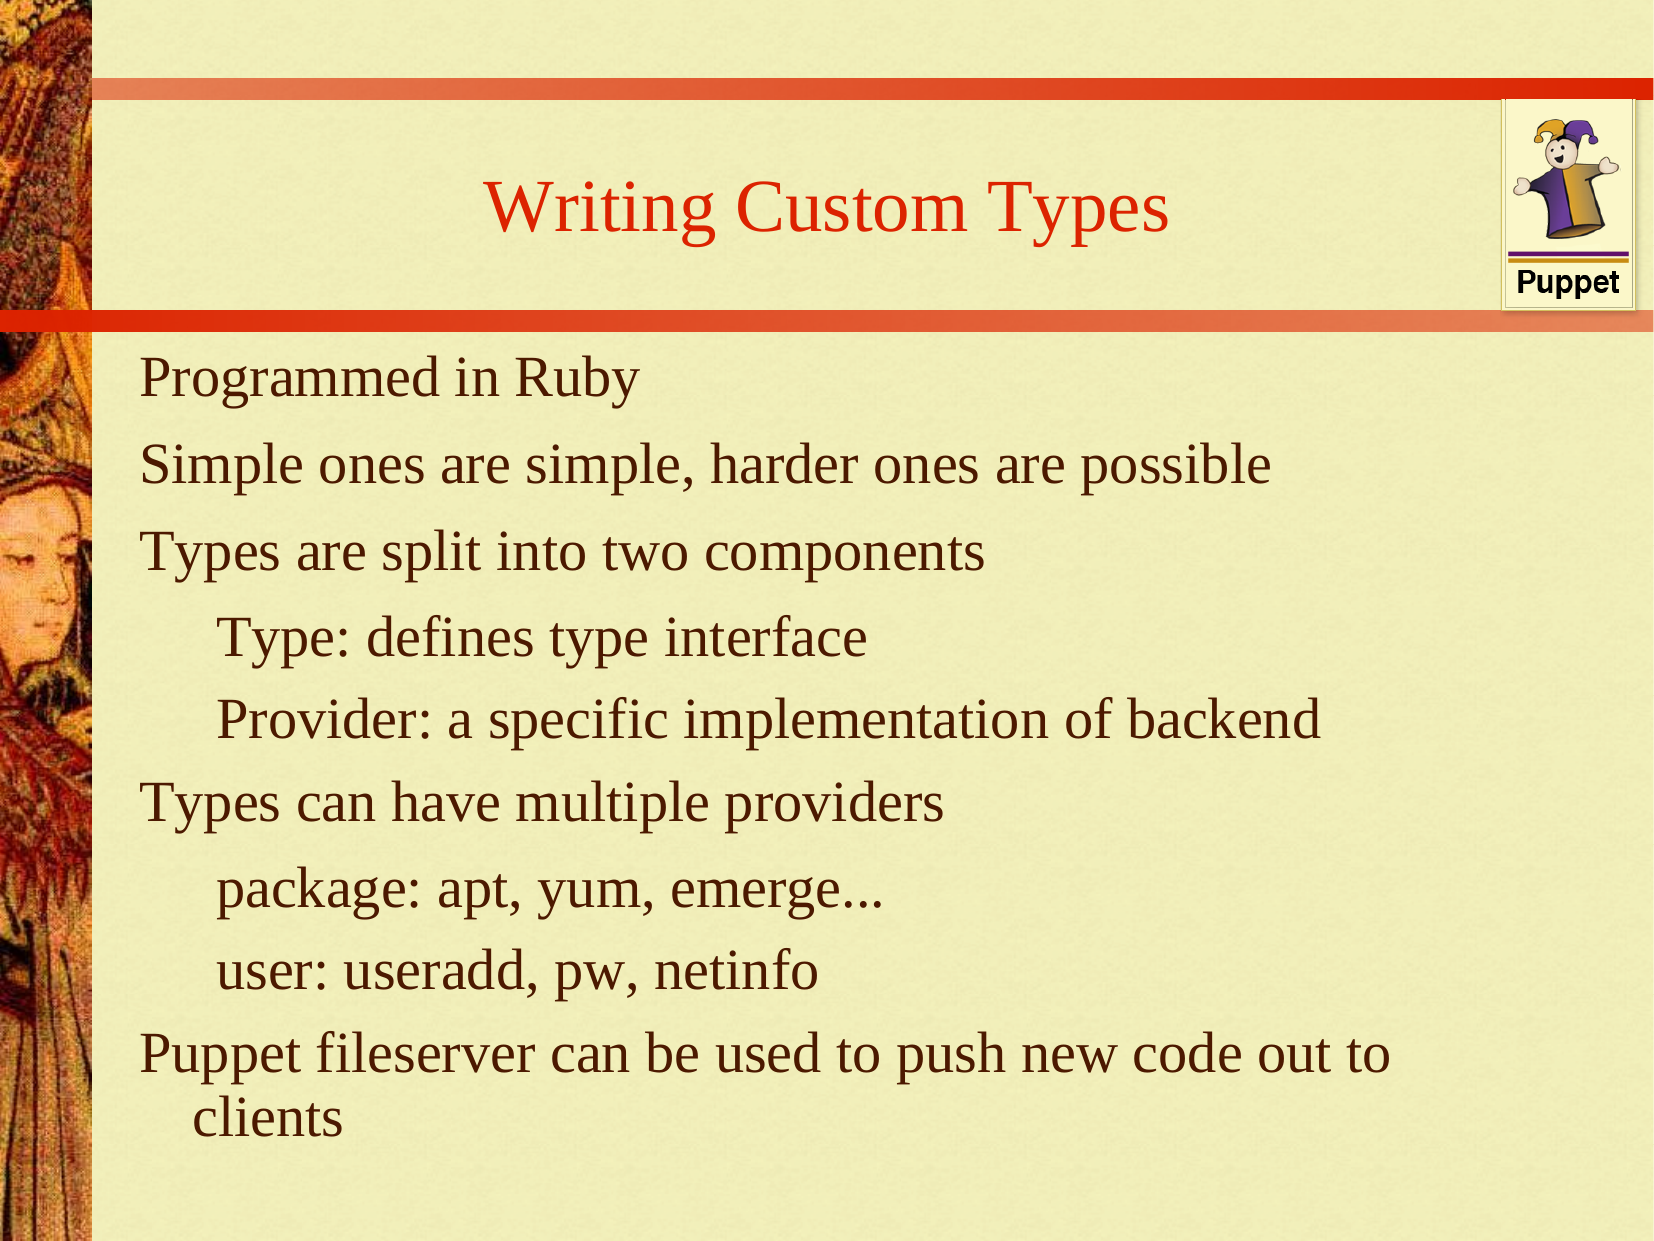

# Writing Custom Types
Programmed in Ruby
Simple ones are simple, harder ones are possible
Types are split into two components
Type: defines type interface
Provider: a specific implementation of backend
Types can have multiple providers
package: apt, yum, emerge...
user: useradd, pw, netinfo
Puppet fileserver can be used to push new code out to clients